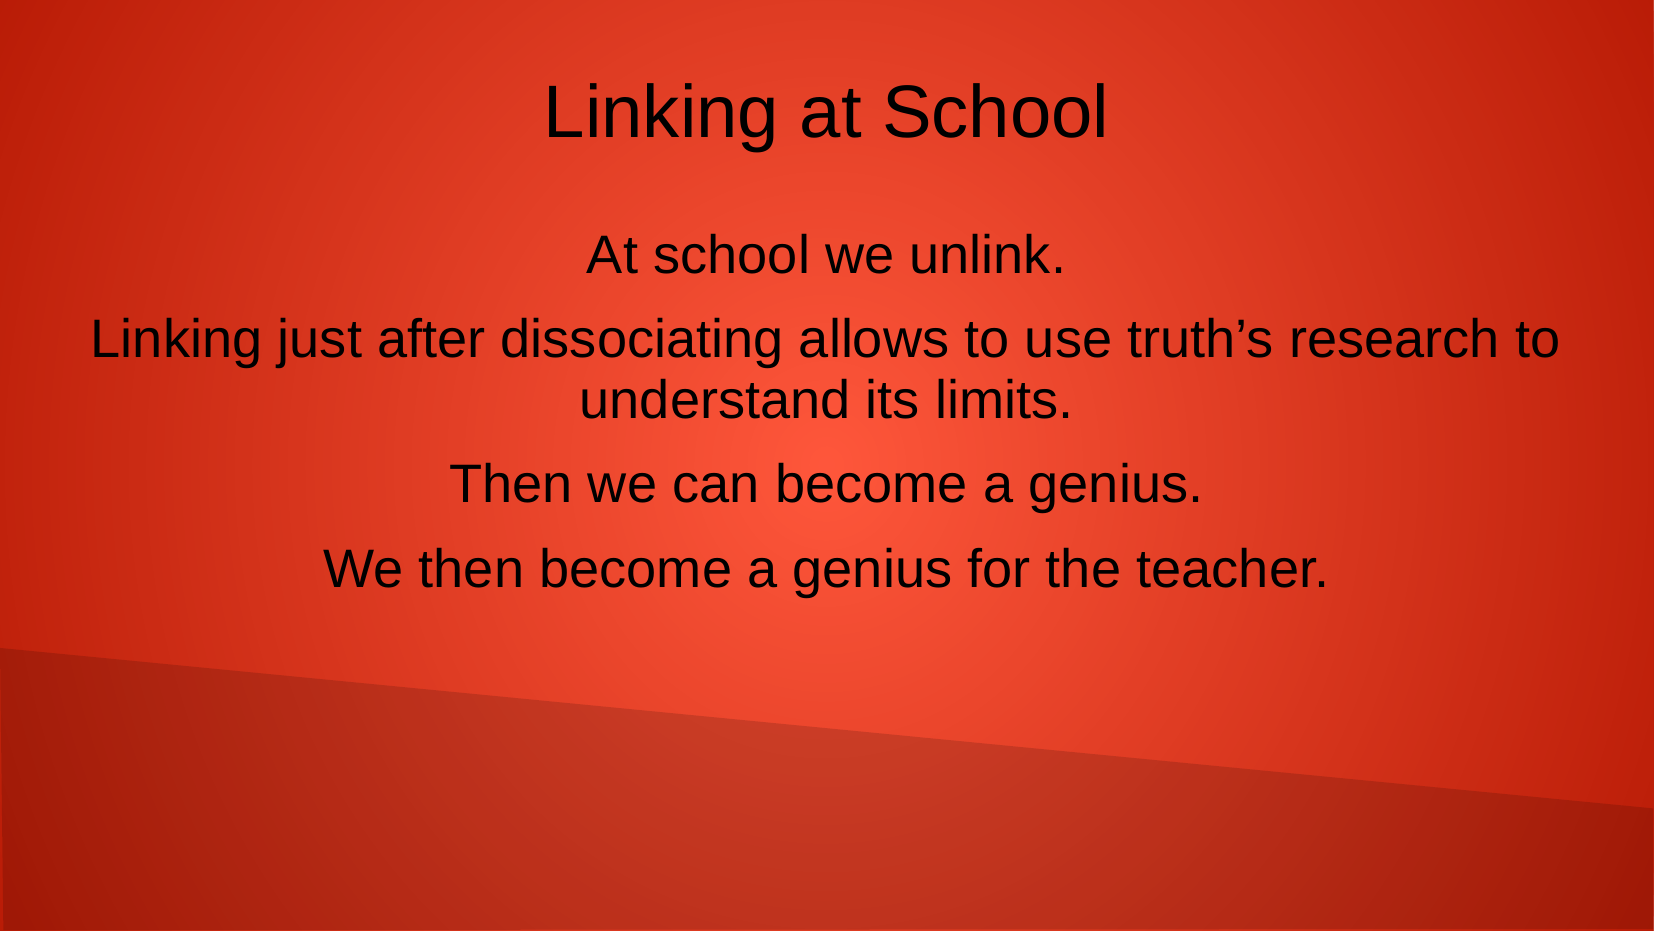

# Linking at School
At school we unlink.
Linking just after dissociating allows to use truth’s research to understand its limits.
Then we can become a genius.
We then become a genius for the teacher.